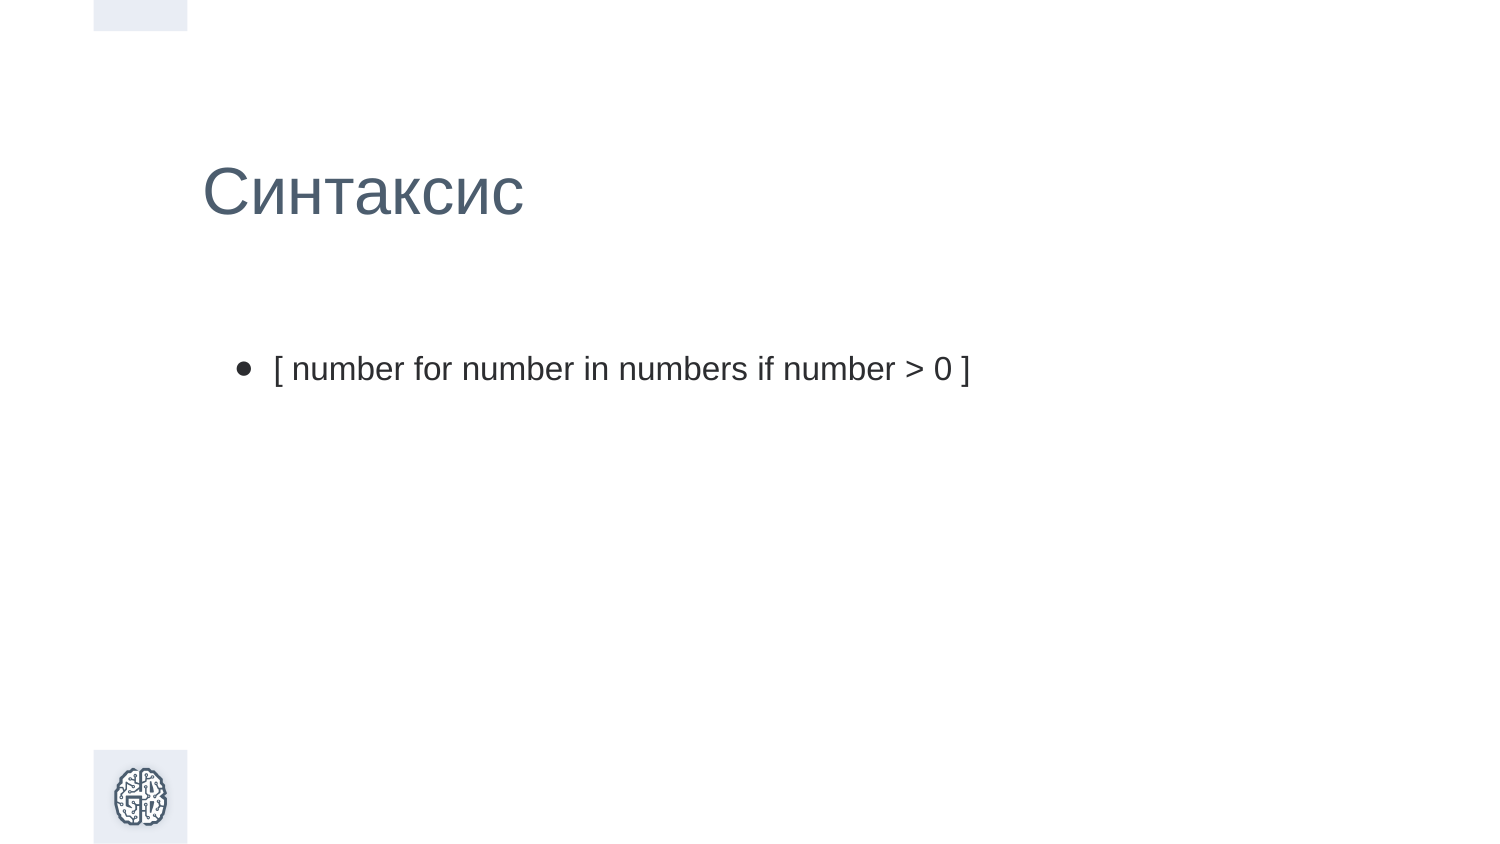

Синтаксис
[ number for number in numbers if number > 0 ]